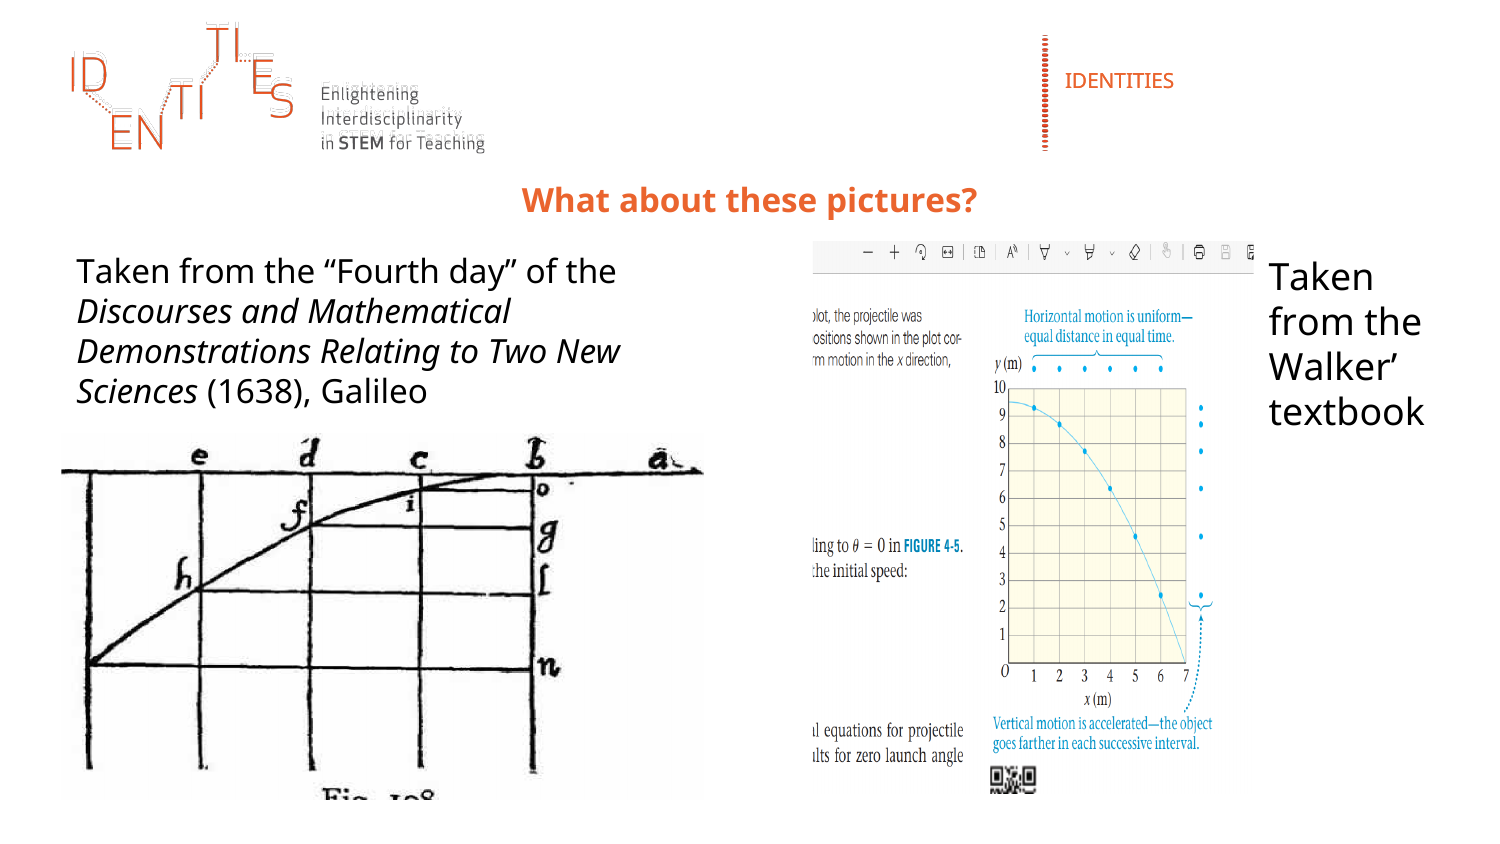

IDENTITIES
IDENTITIES
What about these pictures?
Taken from the “Fourth day” of the Discourses and Mathematical Demonstrations Relating to Two New Sciences (1638), Galileo
Taken from the Walker’ textbook